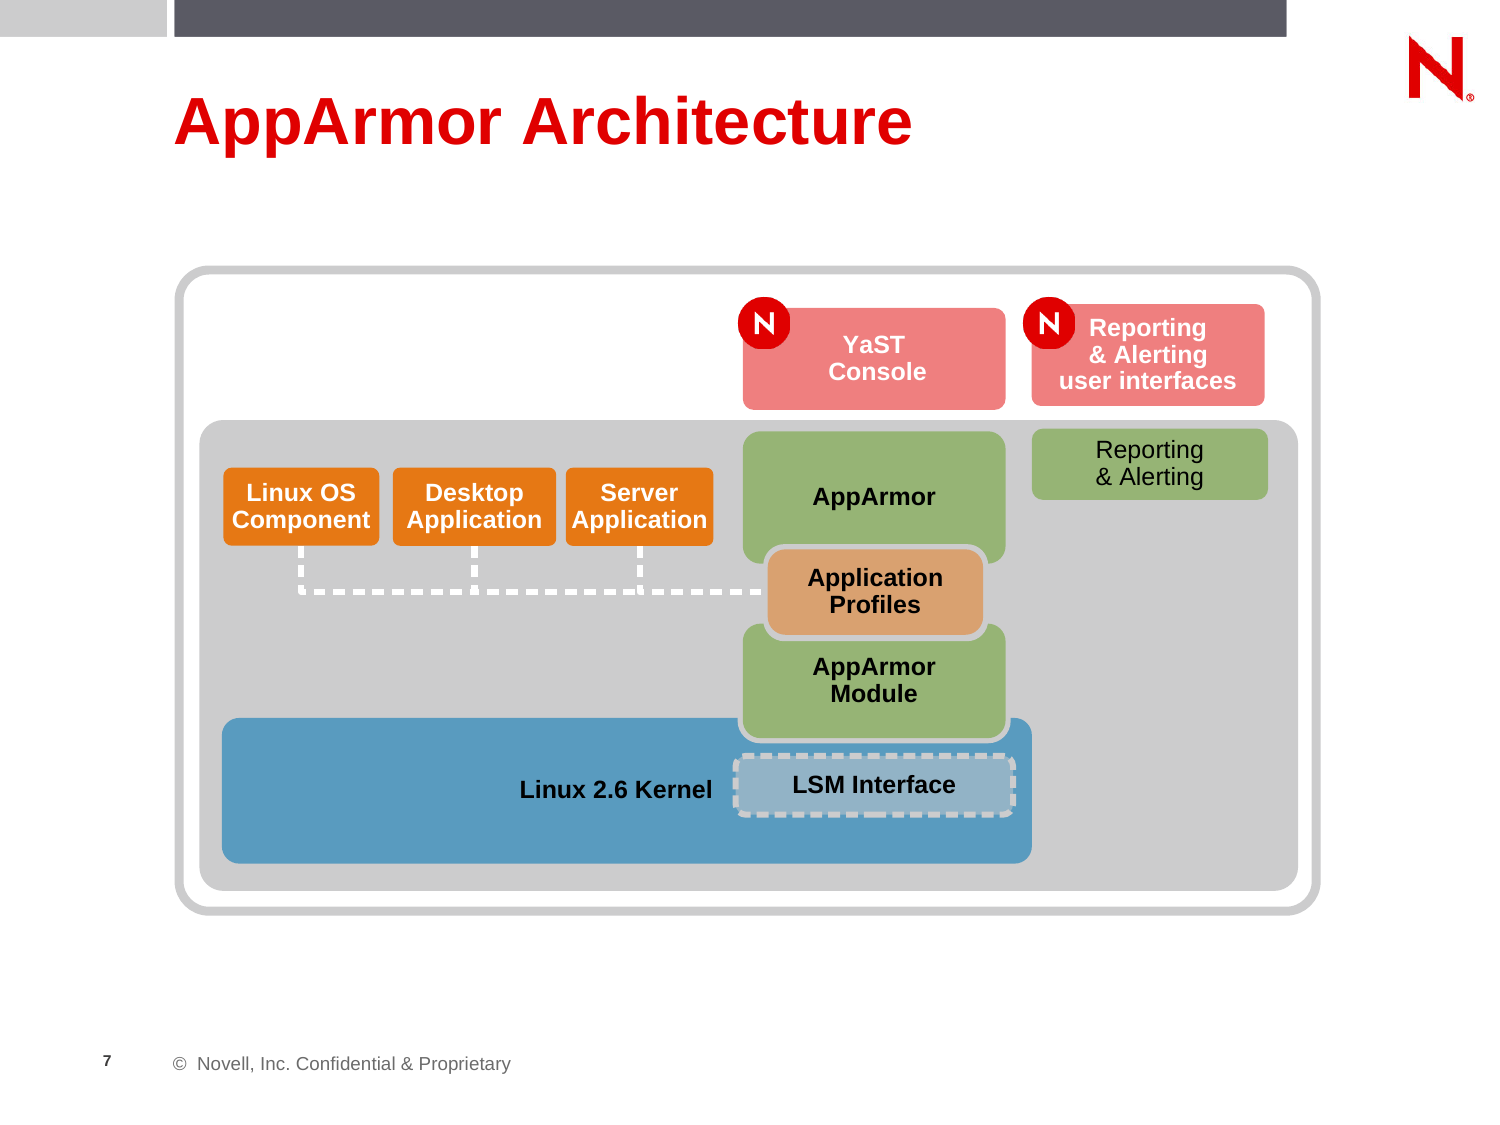

# AppArmor Architecture
Reporting
& Alerting
user interfaces
YaST
 Console
Reporting
& Alerting
AppArmor
Linux OS
Component
Desktop
Application
Server
Application
Application
Profiles
AppArmor
Module
Linux 2.6 Kernel
LSM Interface